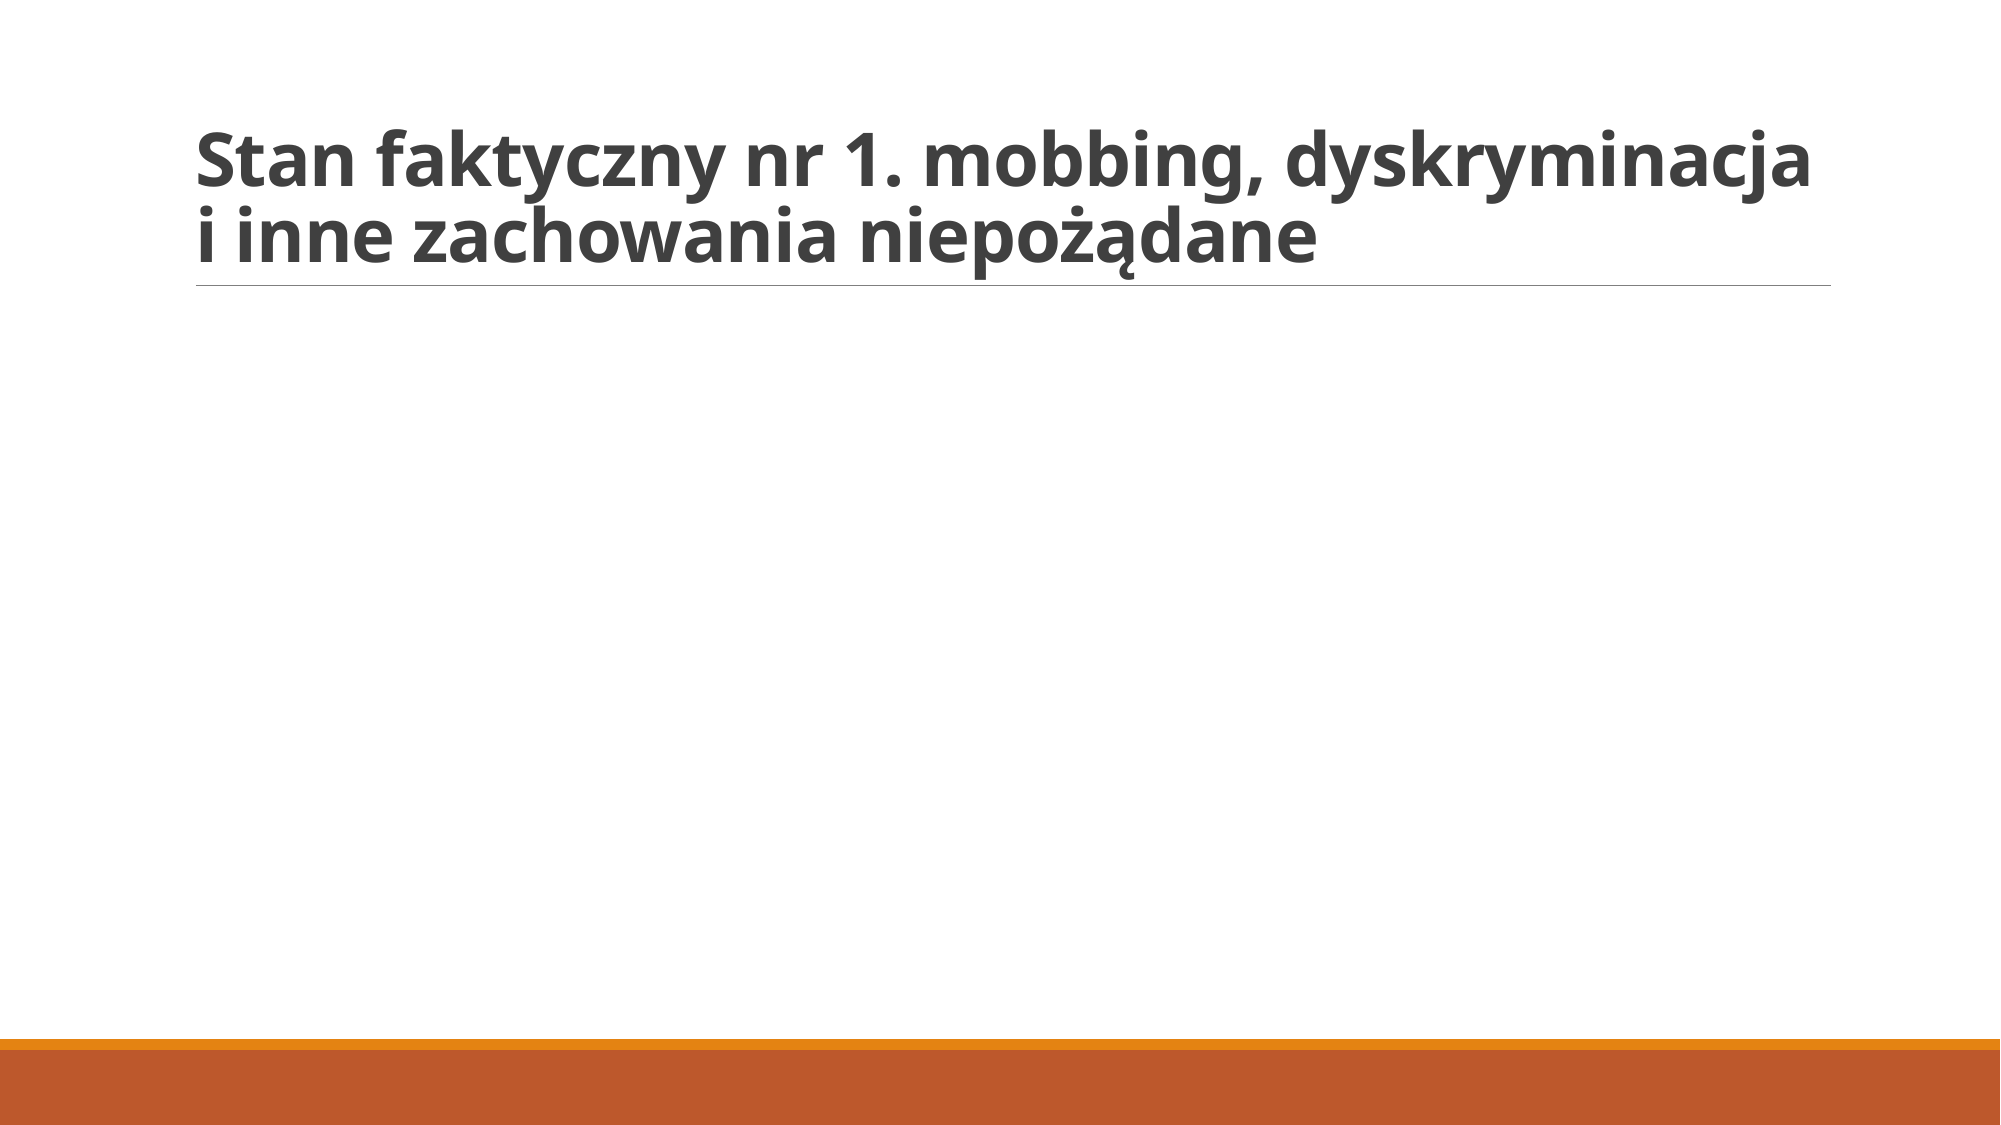

# Stan faktyczny nr 1. mobbing, dyskryminacja i inne zachowania niepożądane